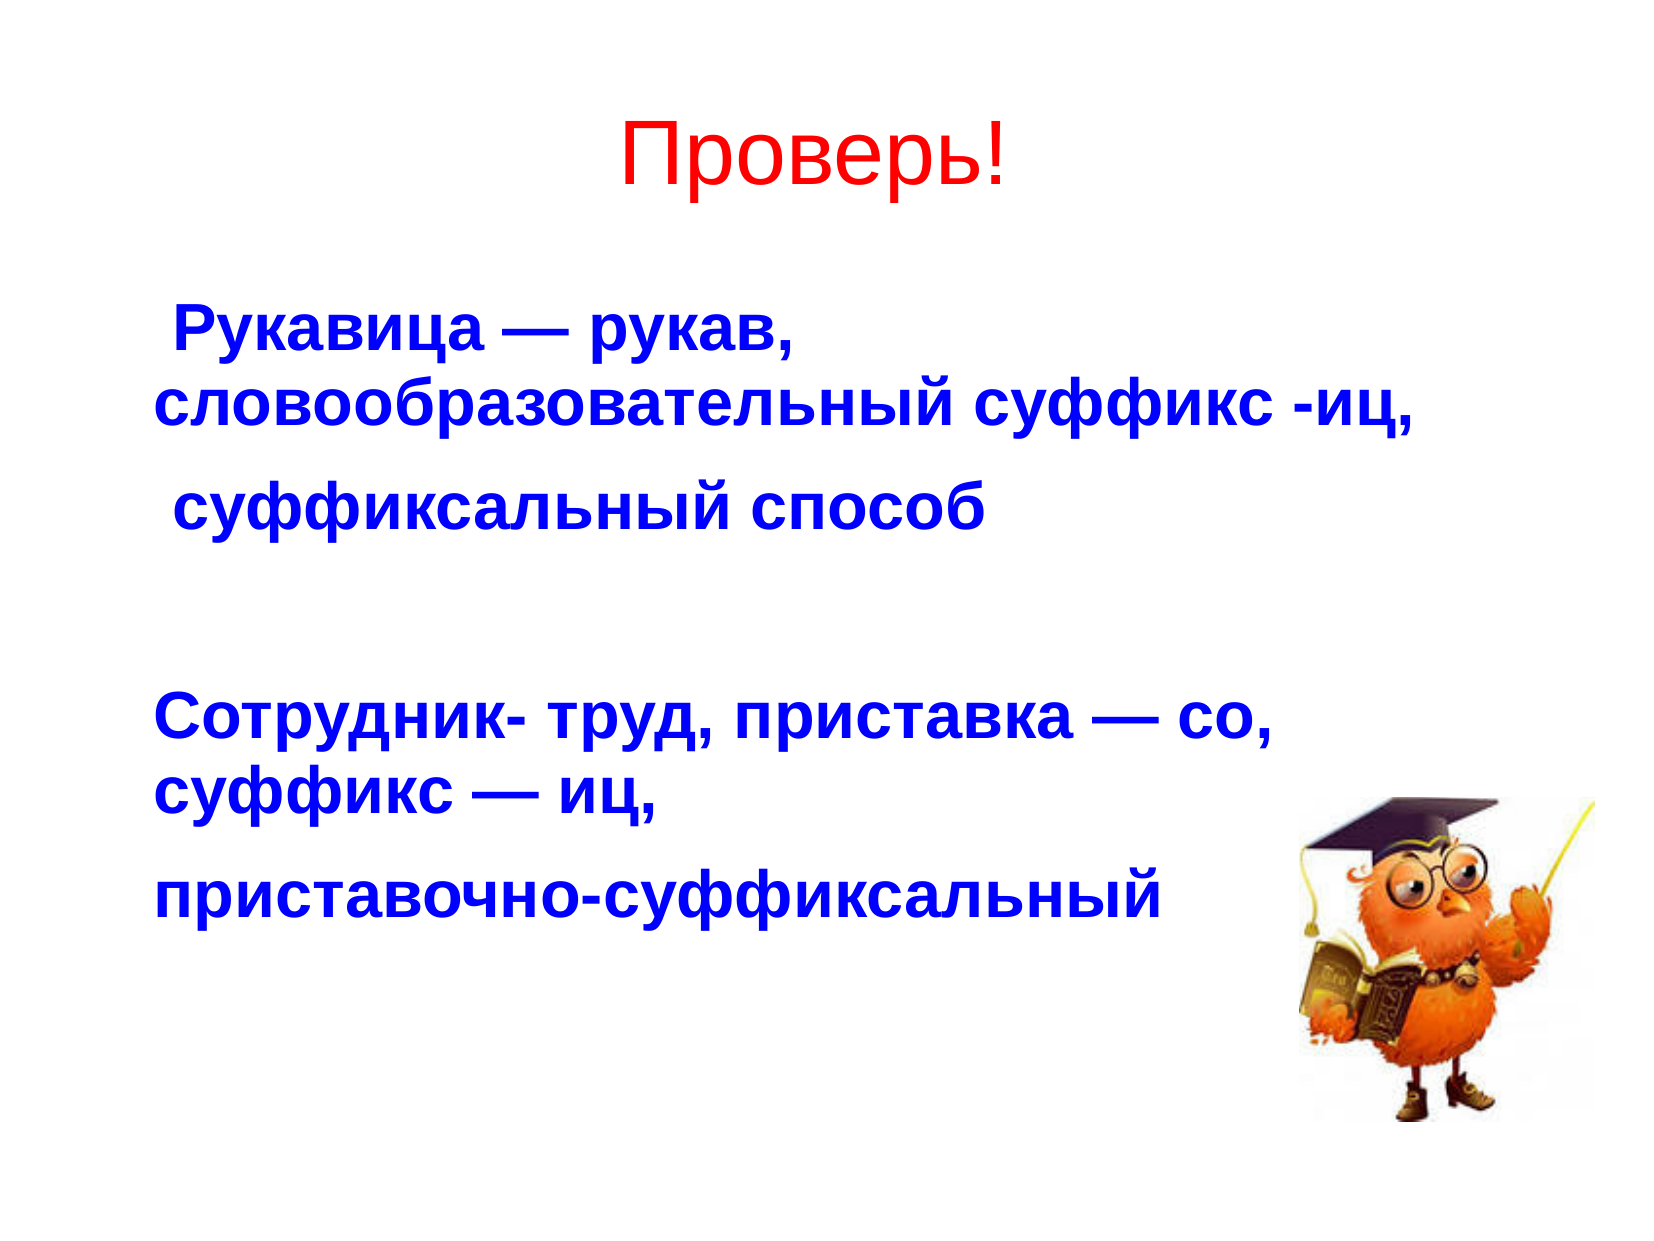

# Проверь!
 Рукавица — рукав, словообразовательный суффикс -иц,
 суффиксальный способ
Сотрудник- труд, приставка — со, суффикс — иц,
приставочно-суффиксальный